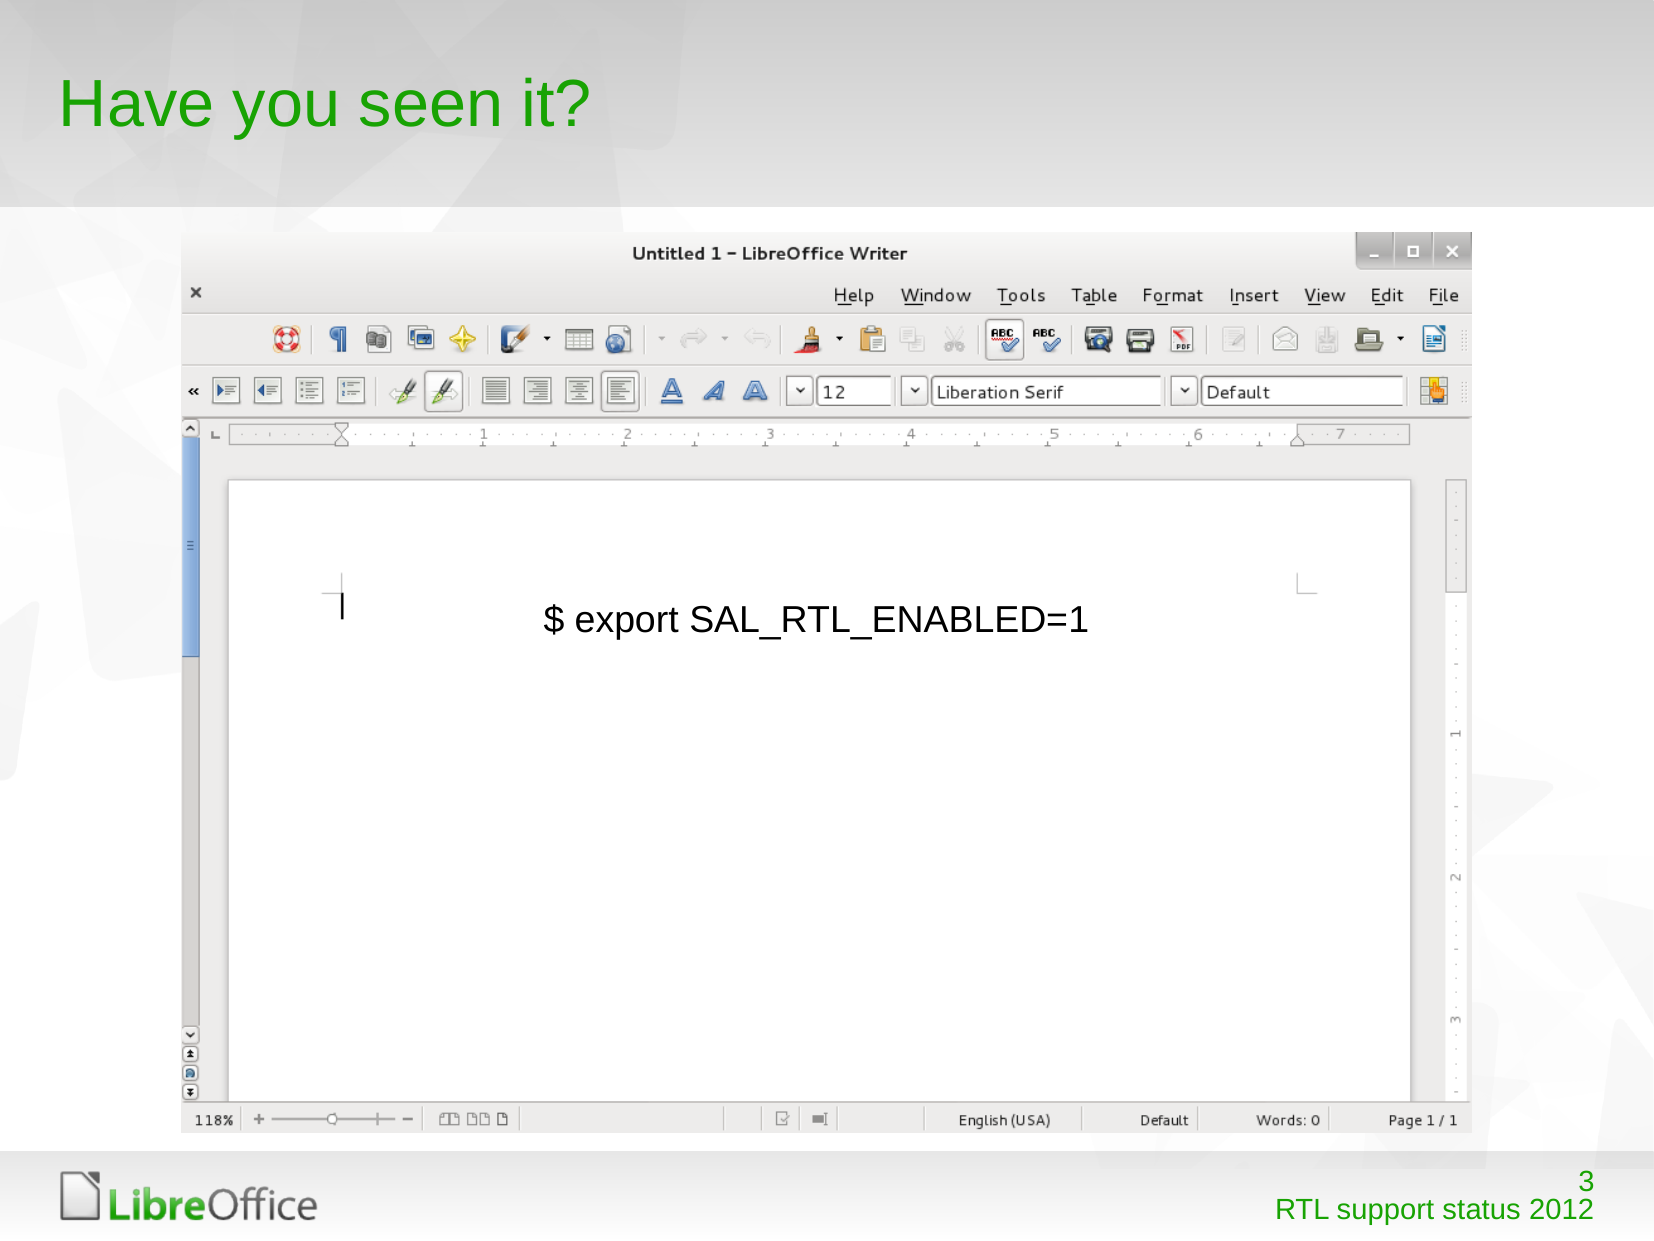

# Have you seen it?
$ export SAL_RTL_ENABLED=1
3
RTL support status 2012